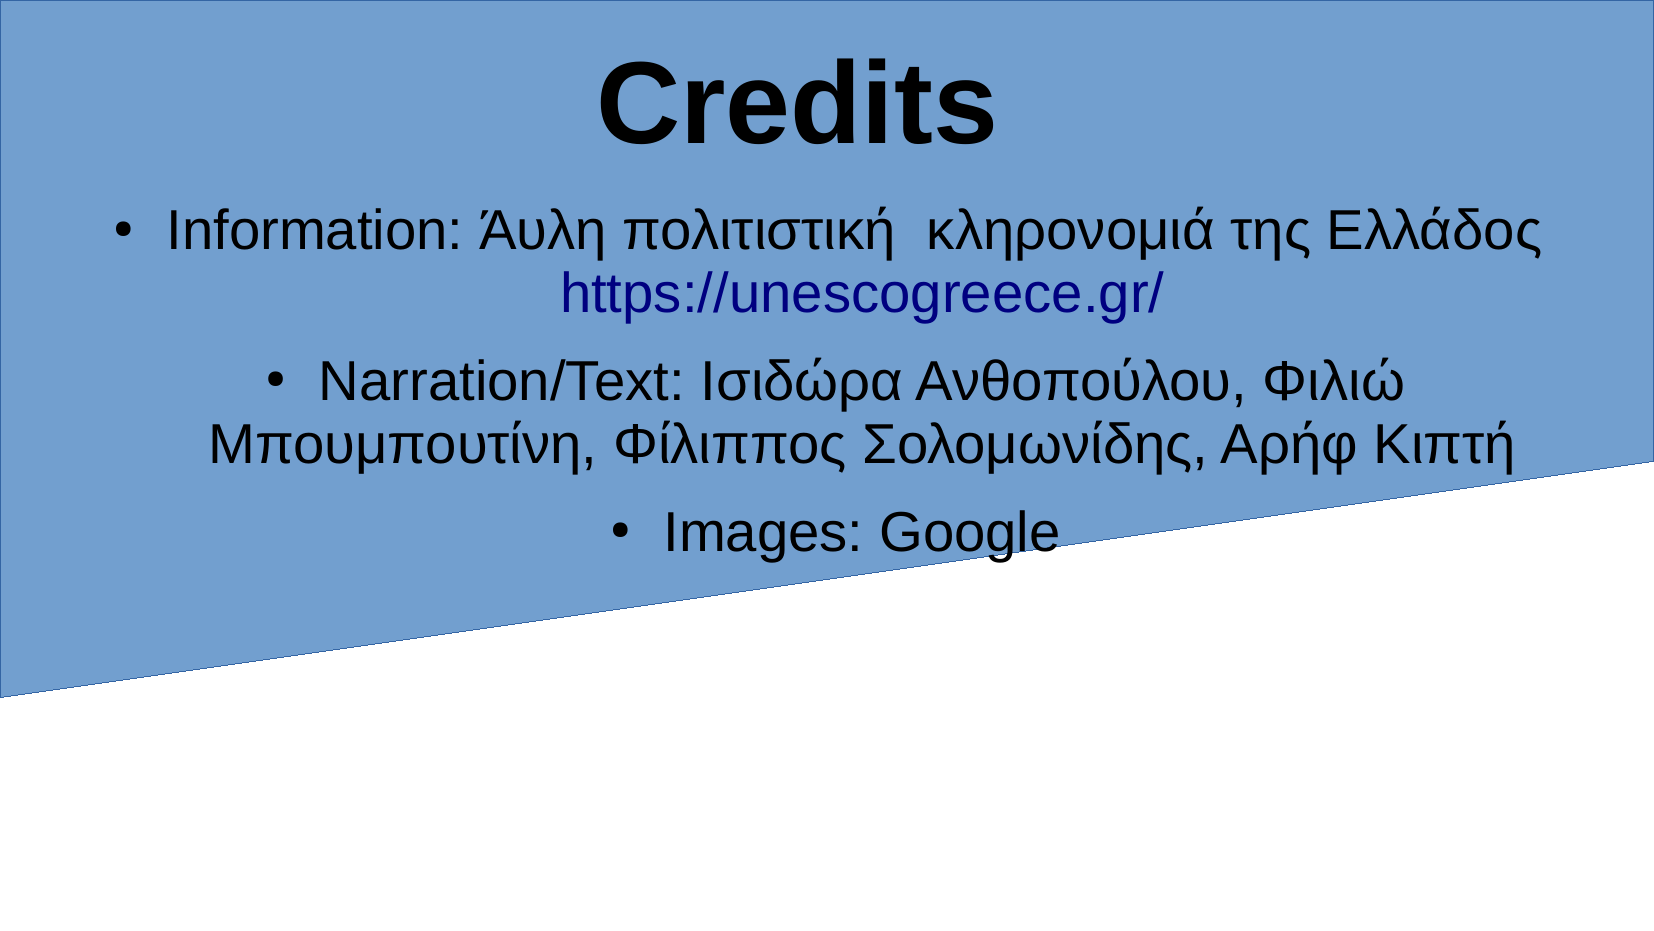

# Credits
Information: Άυλη πολιτιστική κληρονομιά της Ελλάδος https://unescogreece.gr/
Narration/Text: Ισιδώρα Ανθοπούλου, Φιλιώ Μπουμπουτίνη, Φίλιππος Σολομωνίδης, Αρήφ Κιπτή
Images: Google